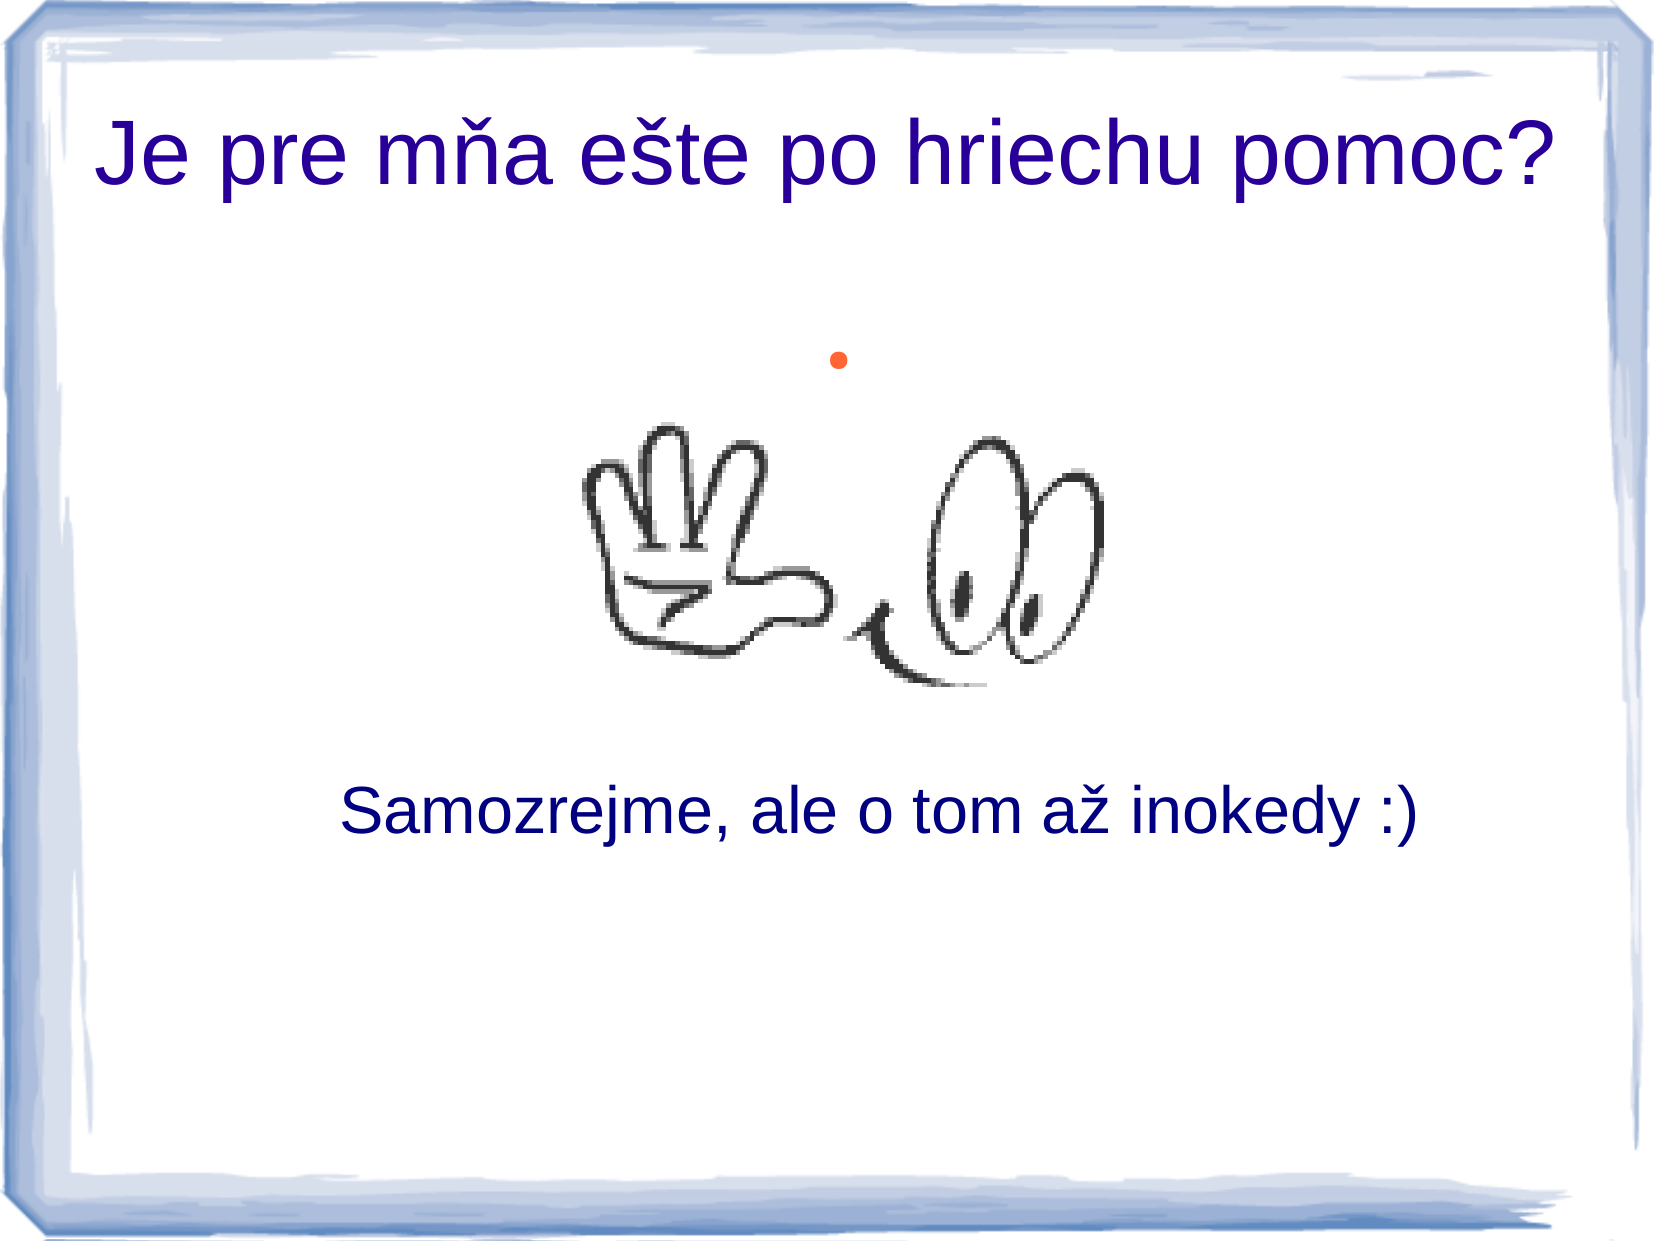

# Je pre mňa ešte po hriechu pomoc?
Samozrejme, ale o tom až inokedy :)